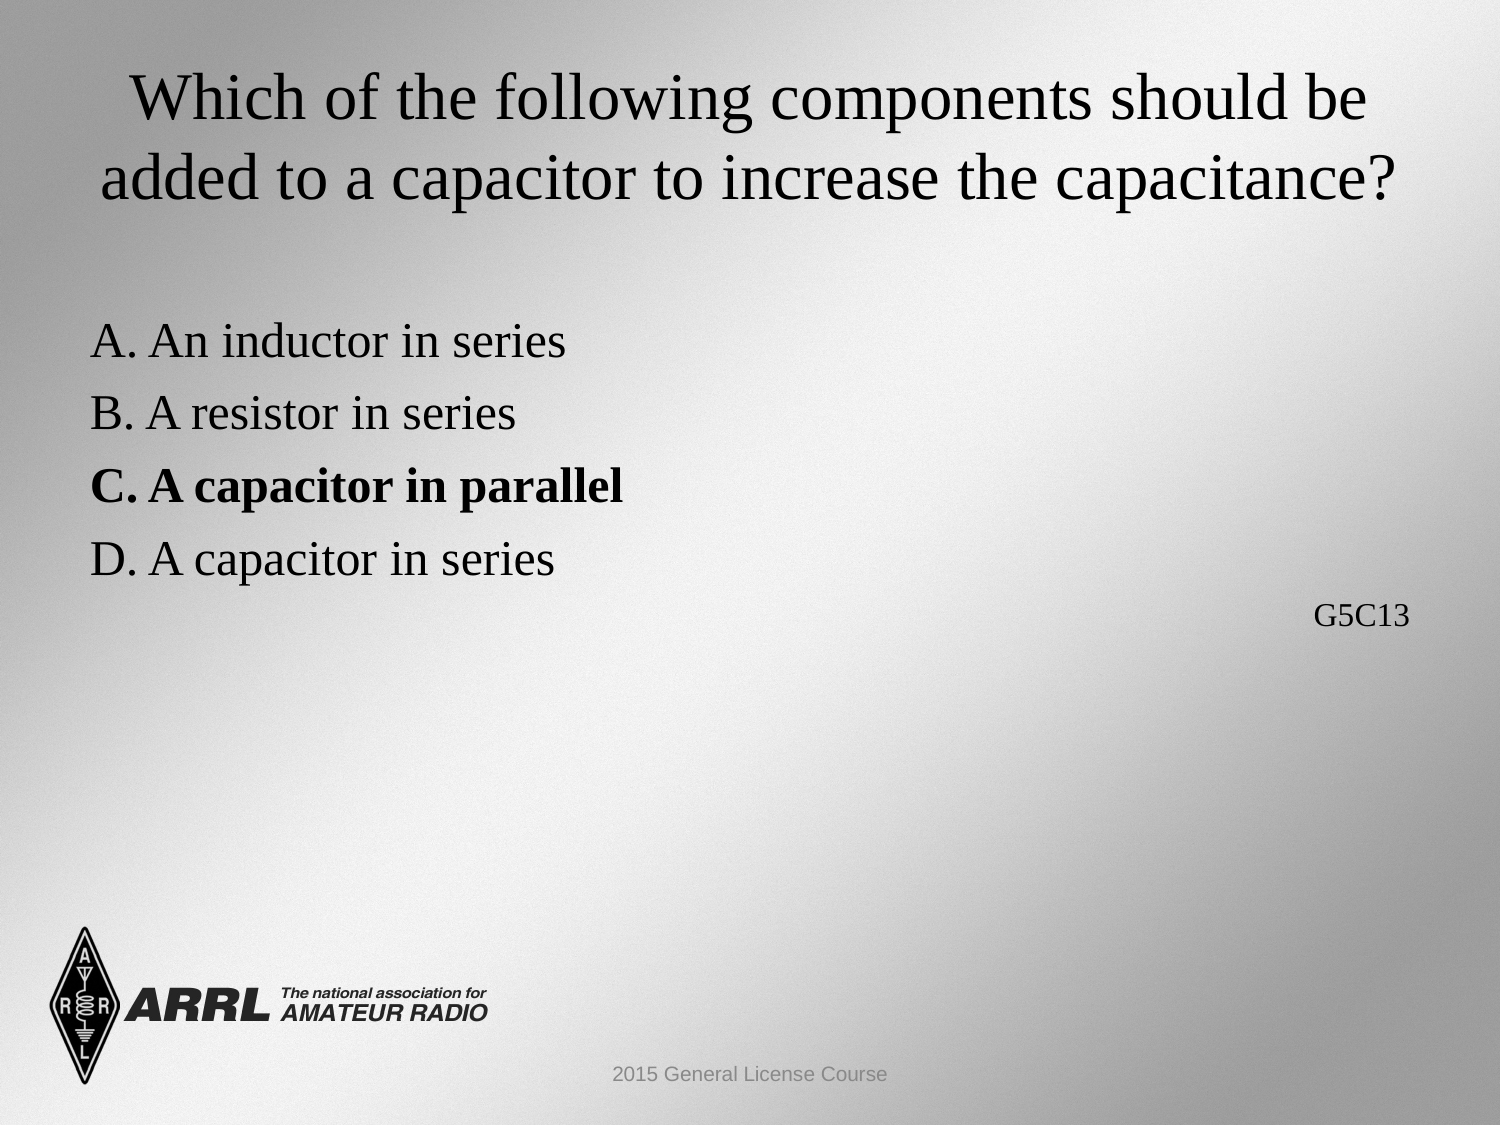

# Which of the following components should be added to a capacitor to increase the capacitance?
A. An inductor in series
B. A resistor in series
C. A capacitor in parallel
D. A capacitor in series
 G5C13
2015 General License Course